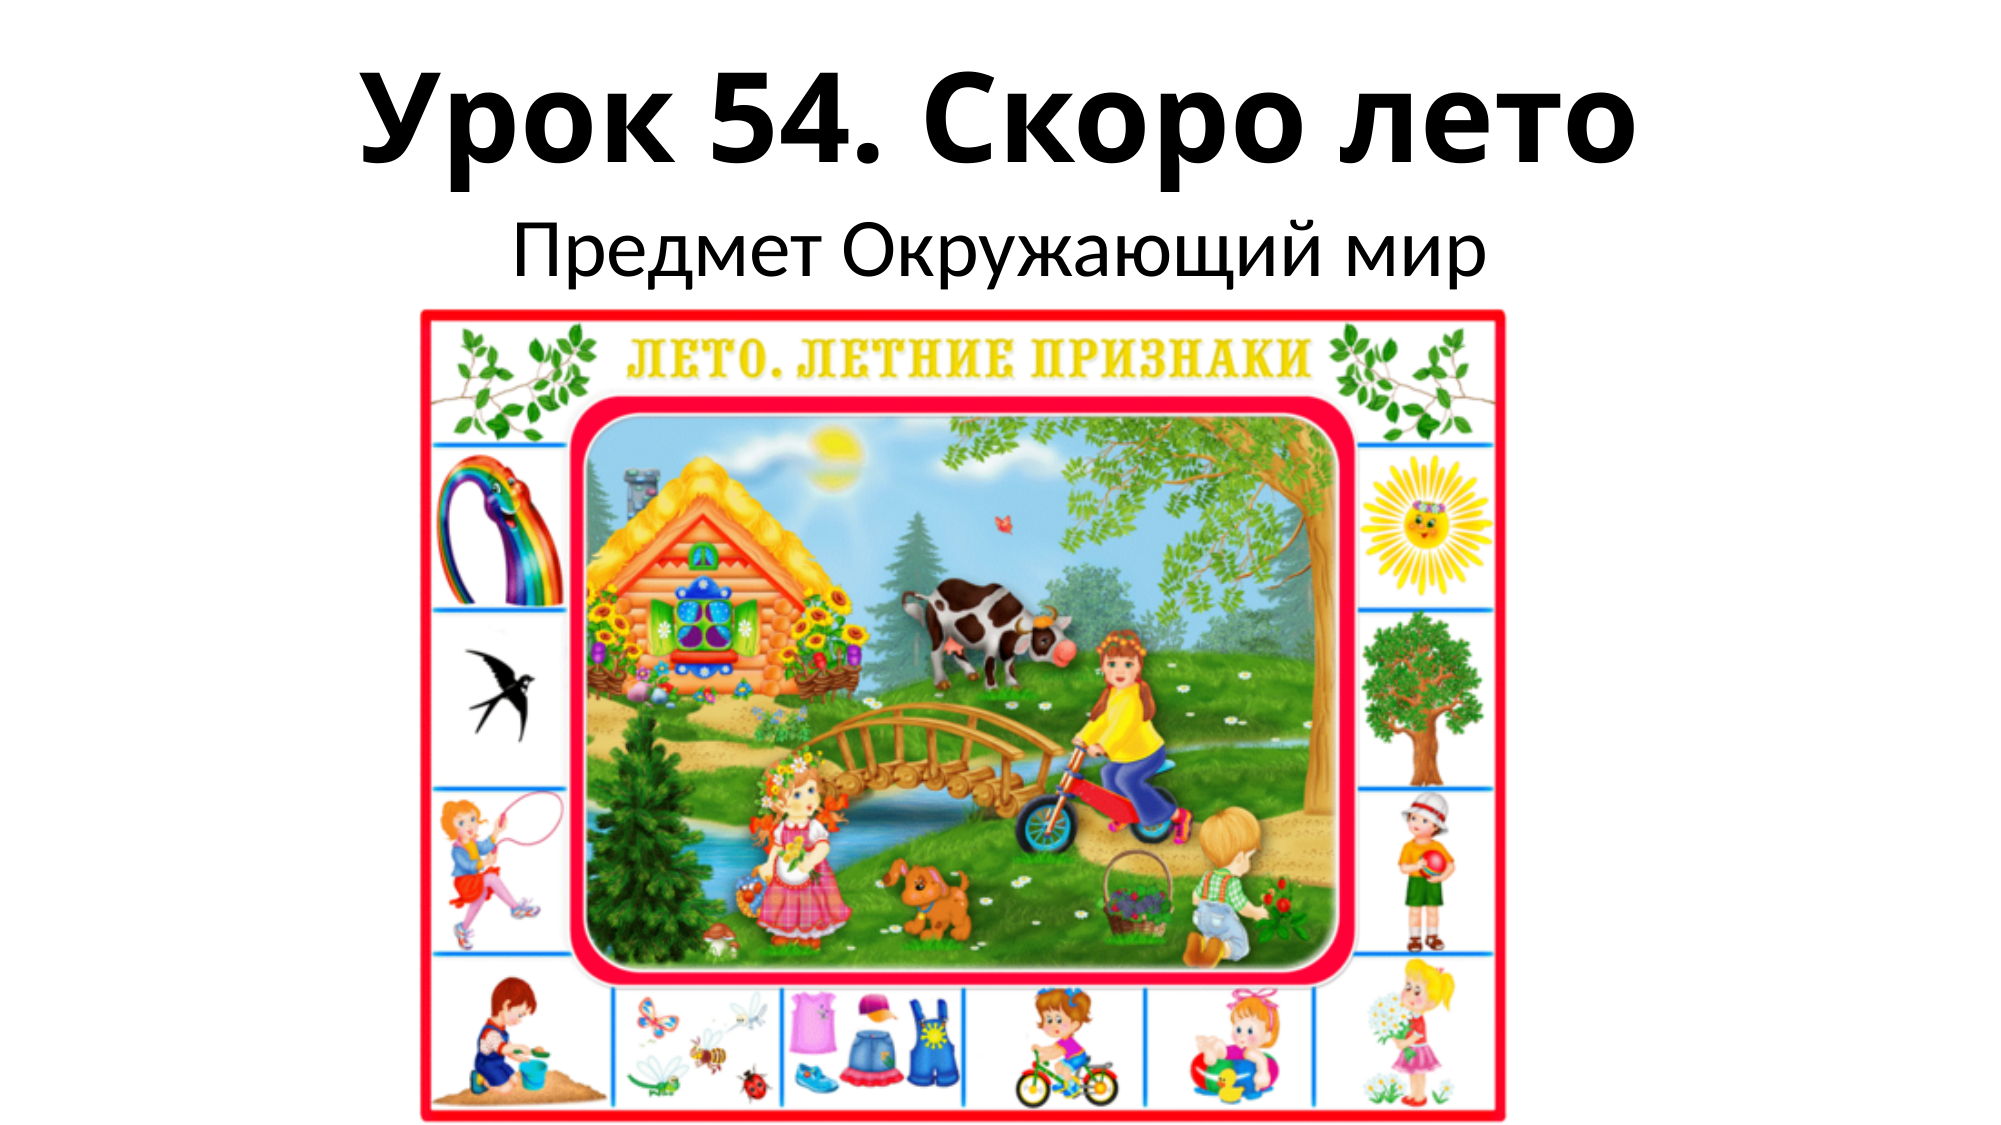

# Урок 54. Скоро лето
Предмет Окружающий мир